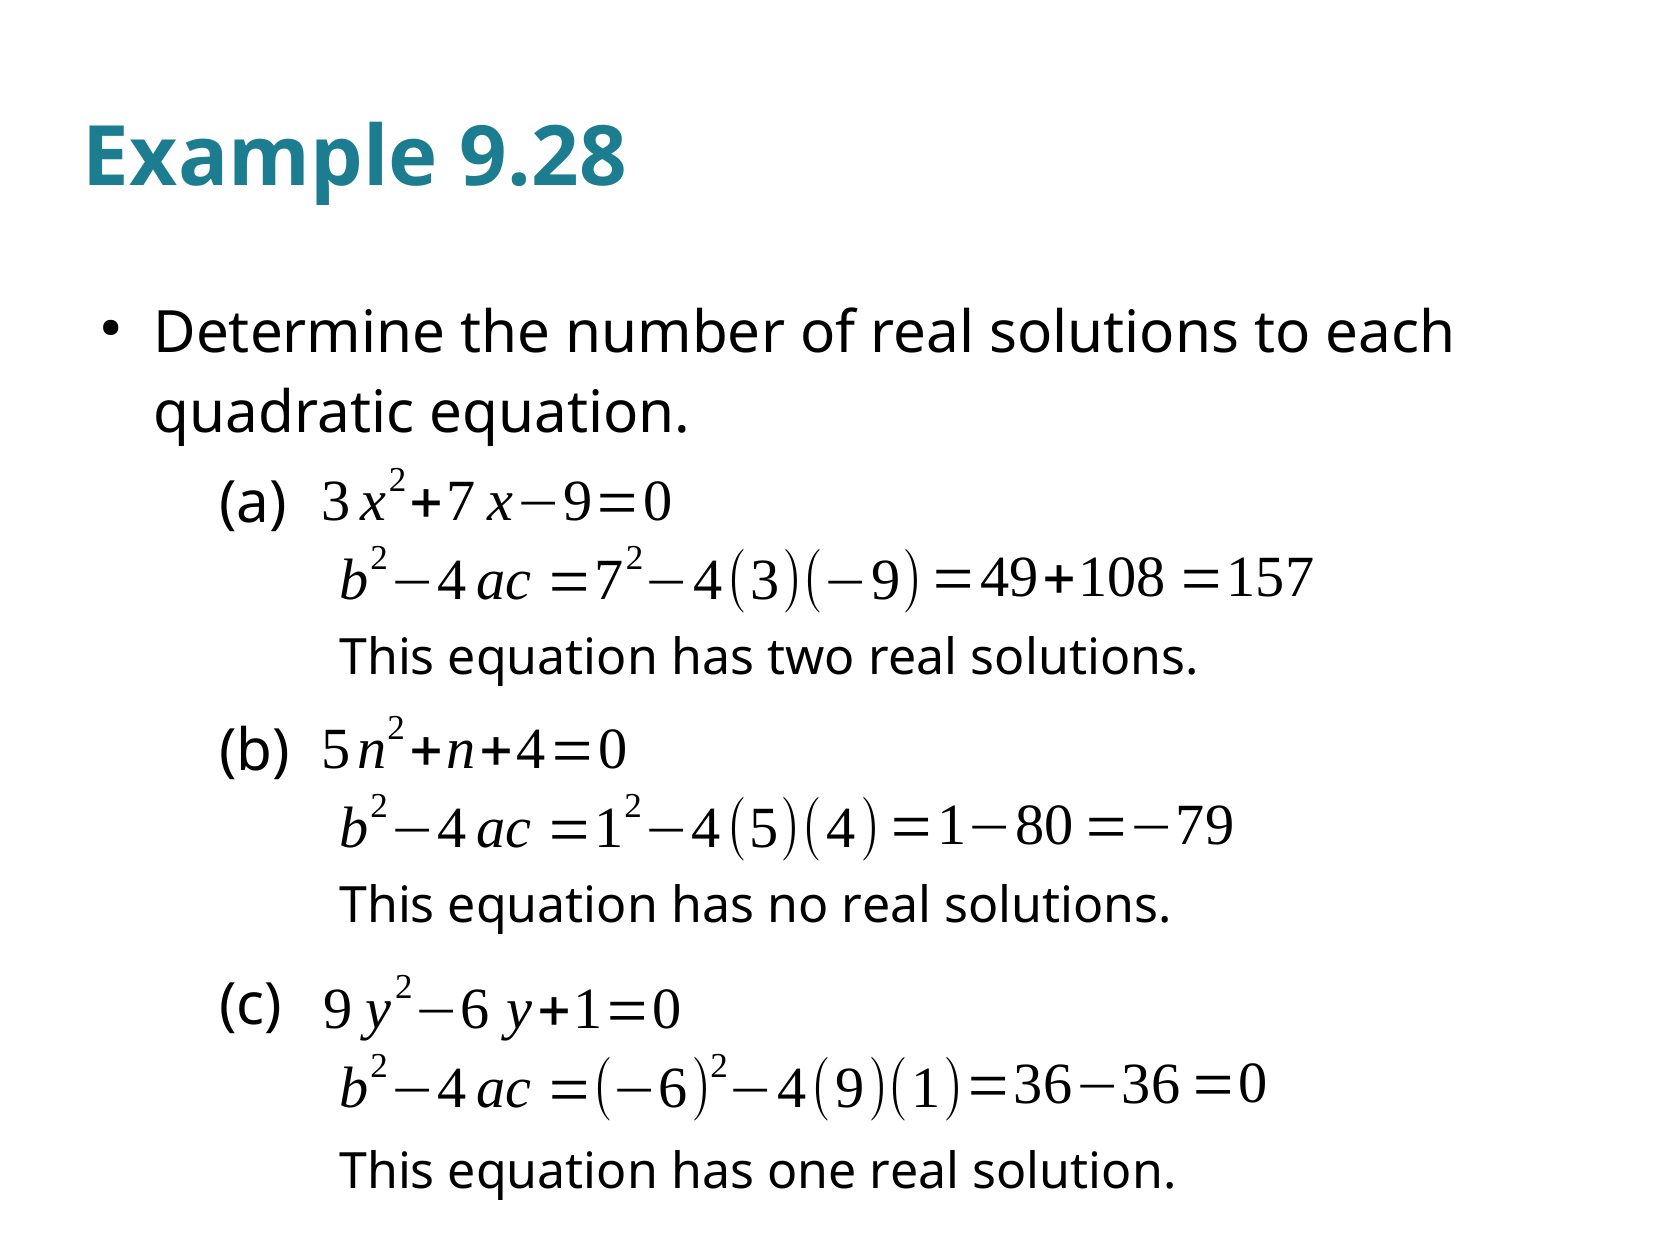

# Example 9.28
Determine the number of real solutions to each quadratic equation.
(a)
This equation has two real solutions.
(b)
This equation has no real solutions.
(c)
This equation has one real solution.